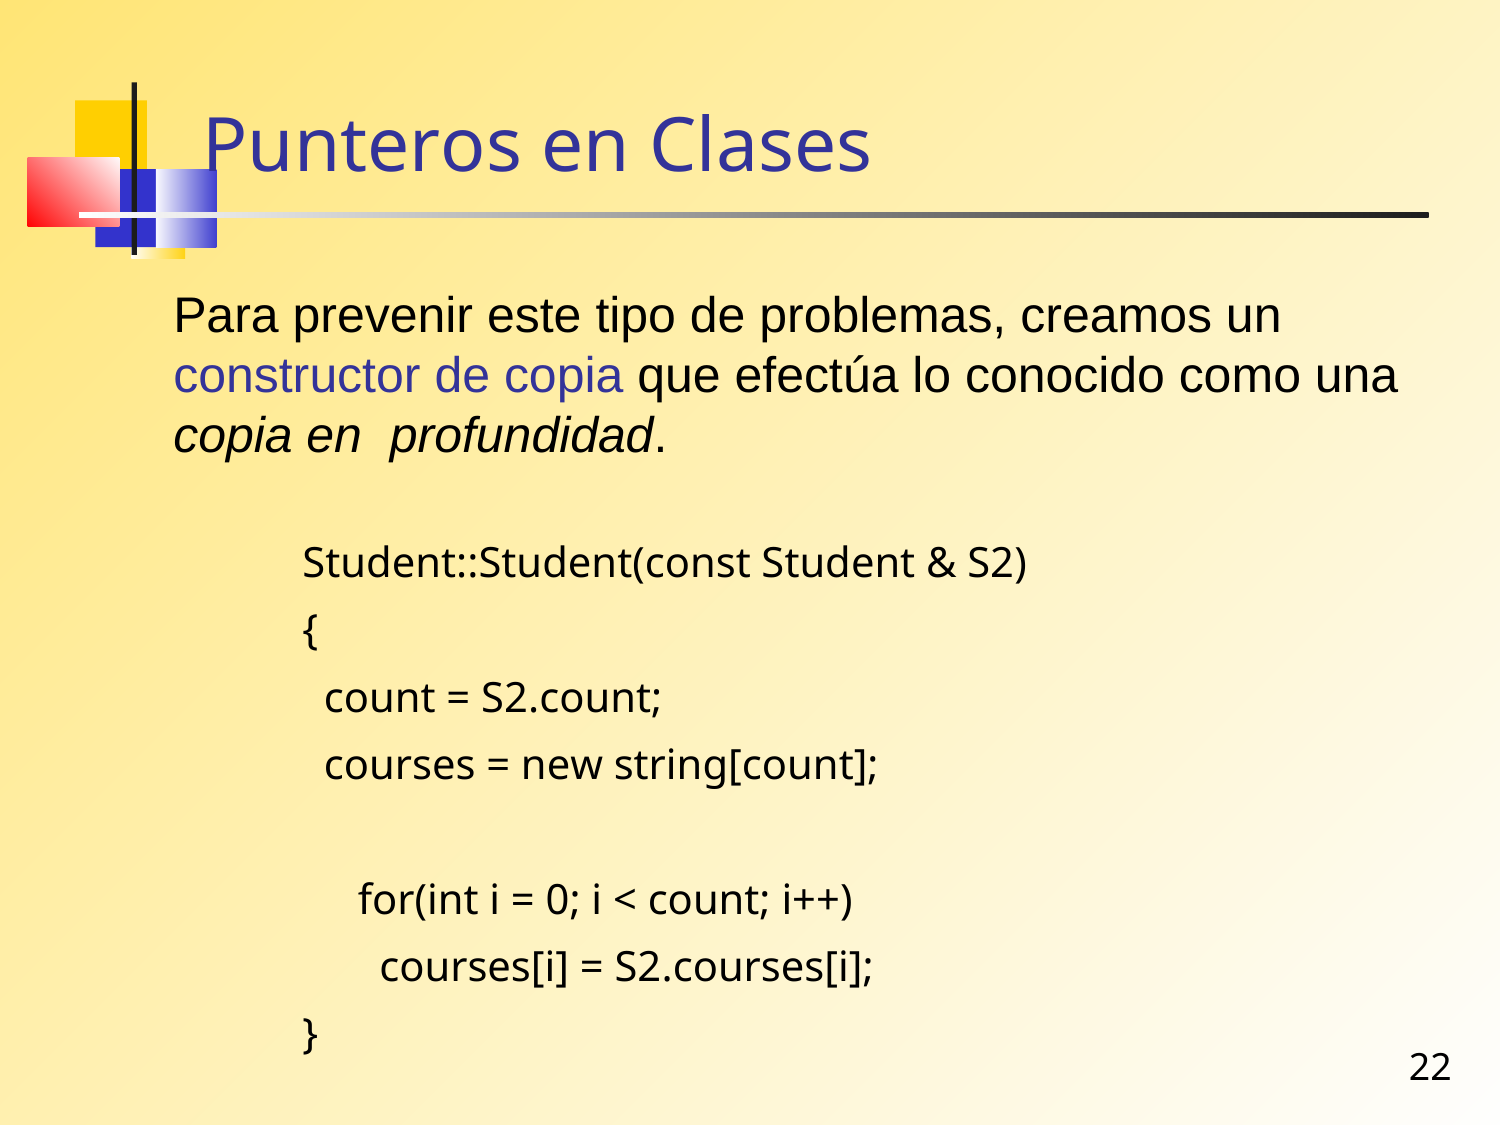

# Punteros en Clases
Para prevenir este tipo de problemas, creamos un constructor de copia que efectúa lo conocido como una copia en profundidad.
Student::Student(const Student & S2)‏
{
 count = S2.count;
 courses = new string[count];
	for(int i = 0; i < count; i++)‏
	 courses[i] = S2.courses[i];
}
22